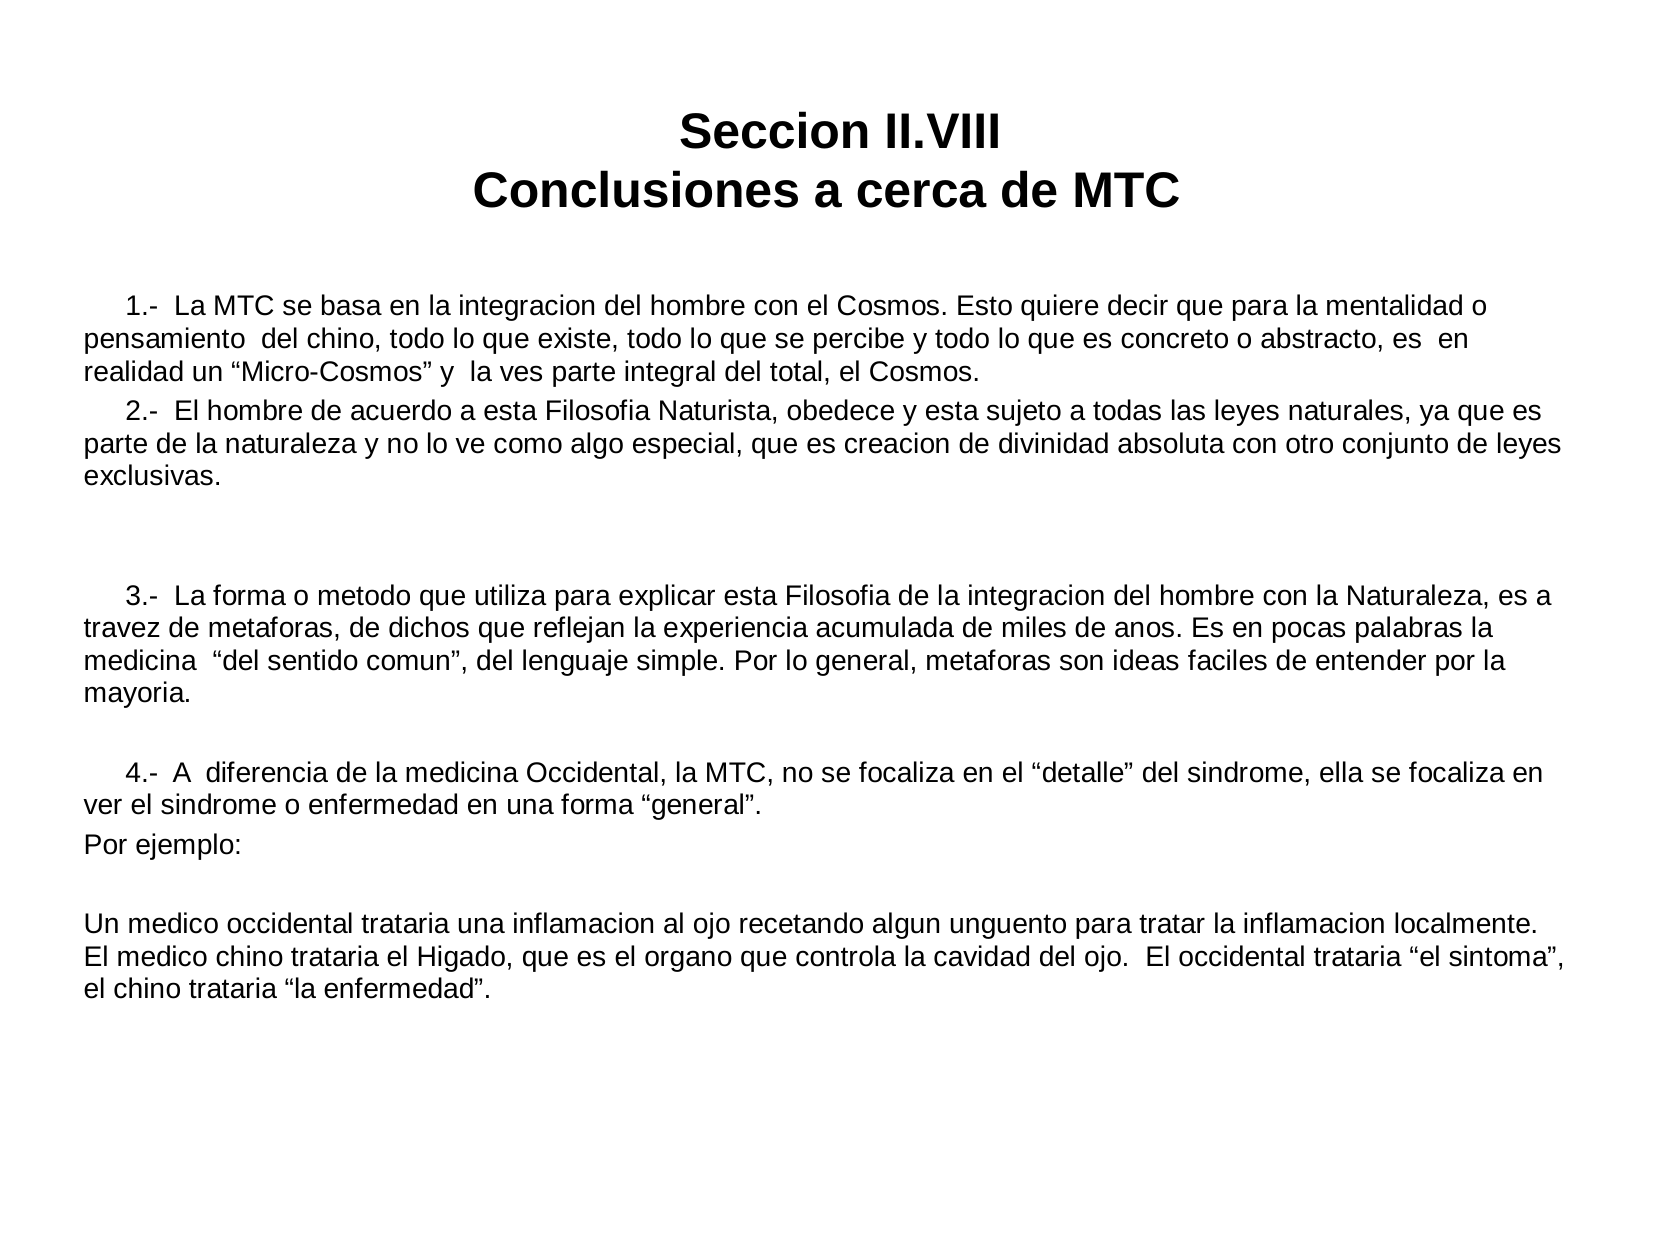

# Seccion II.VIII Conclusiones a cerca de MTC